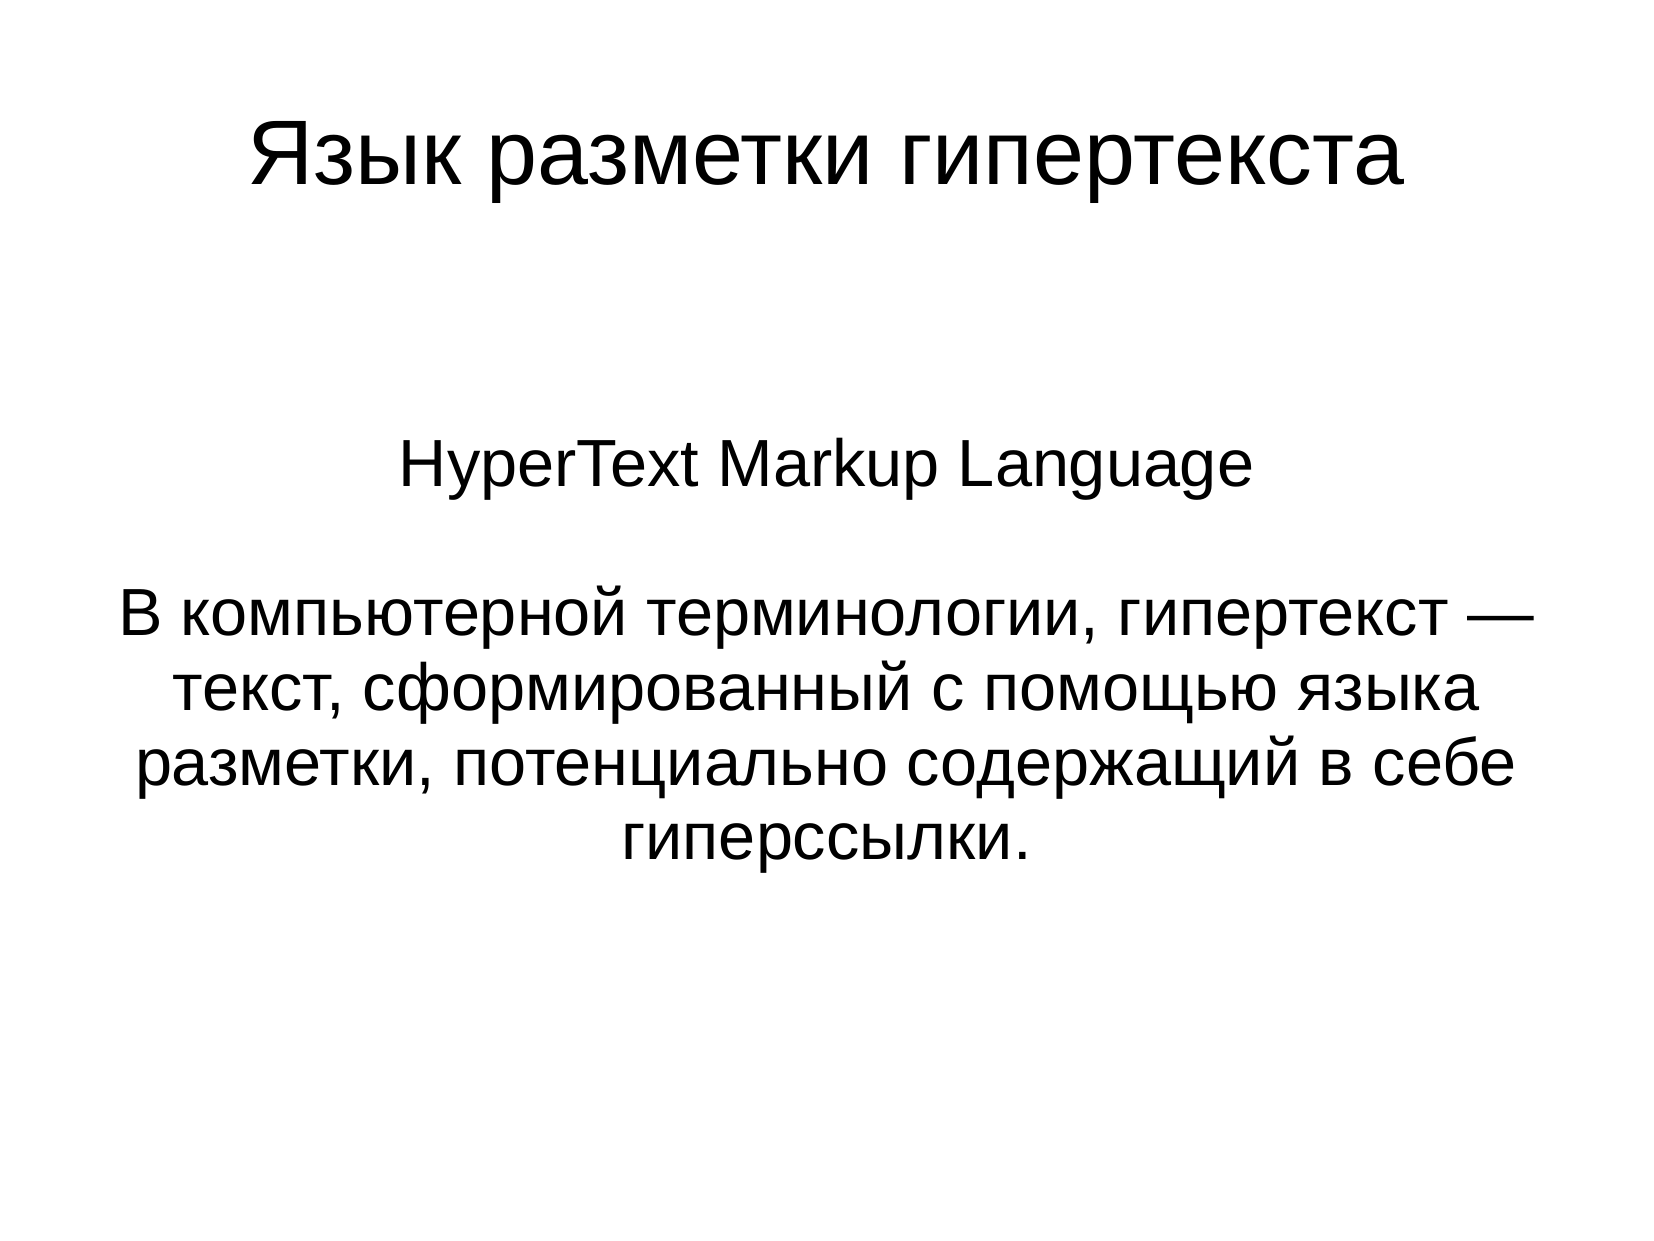

# Язык разметки гипертекста
HyperText Markup Language
В компьютерной терминологии, гипертекст — текст, сформированный с помощью языка разметки, потенциально содержащий в себе гиперссылки.